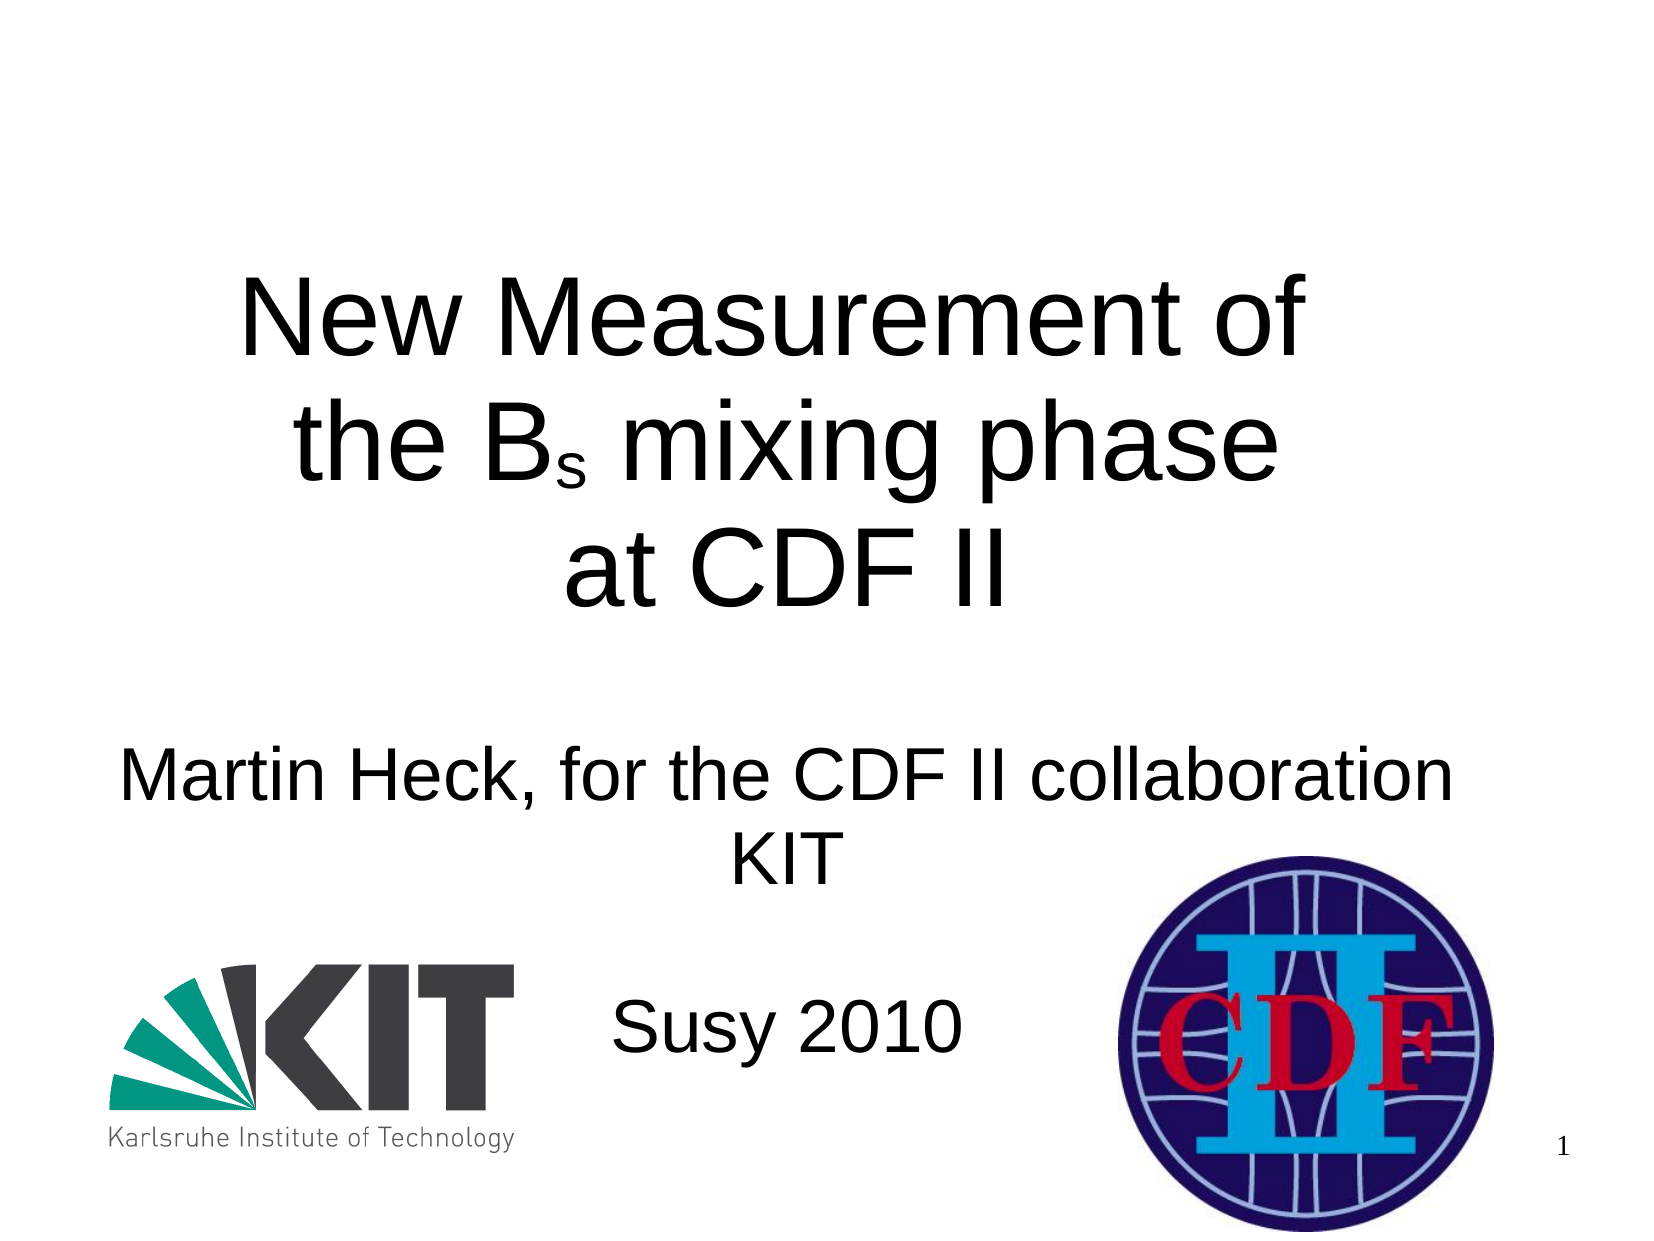

New Measurement of
the Bs mixing phase
at CDF II
Martin Heck, for the CDF II collaboration
KIT
Susy 2010
1